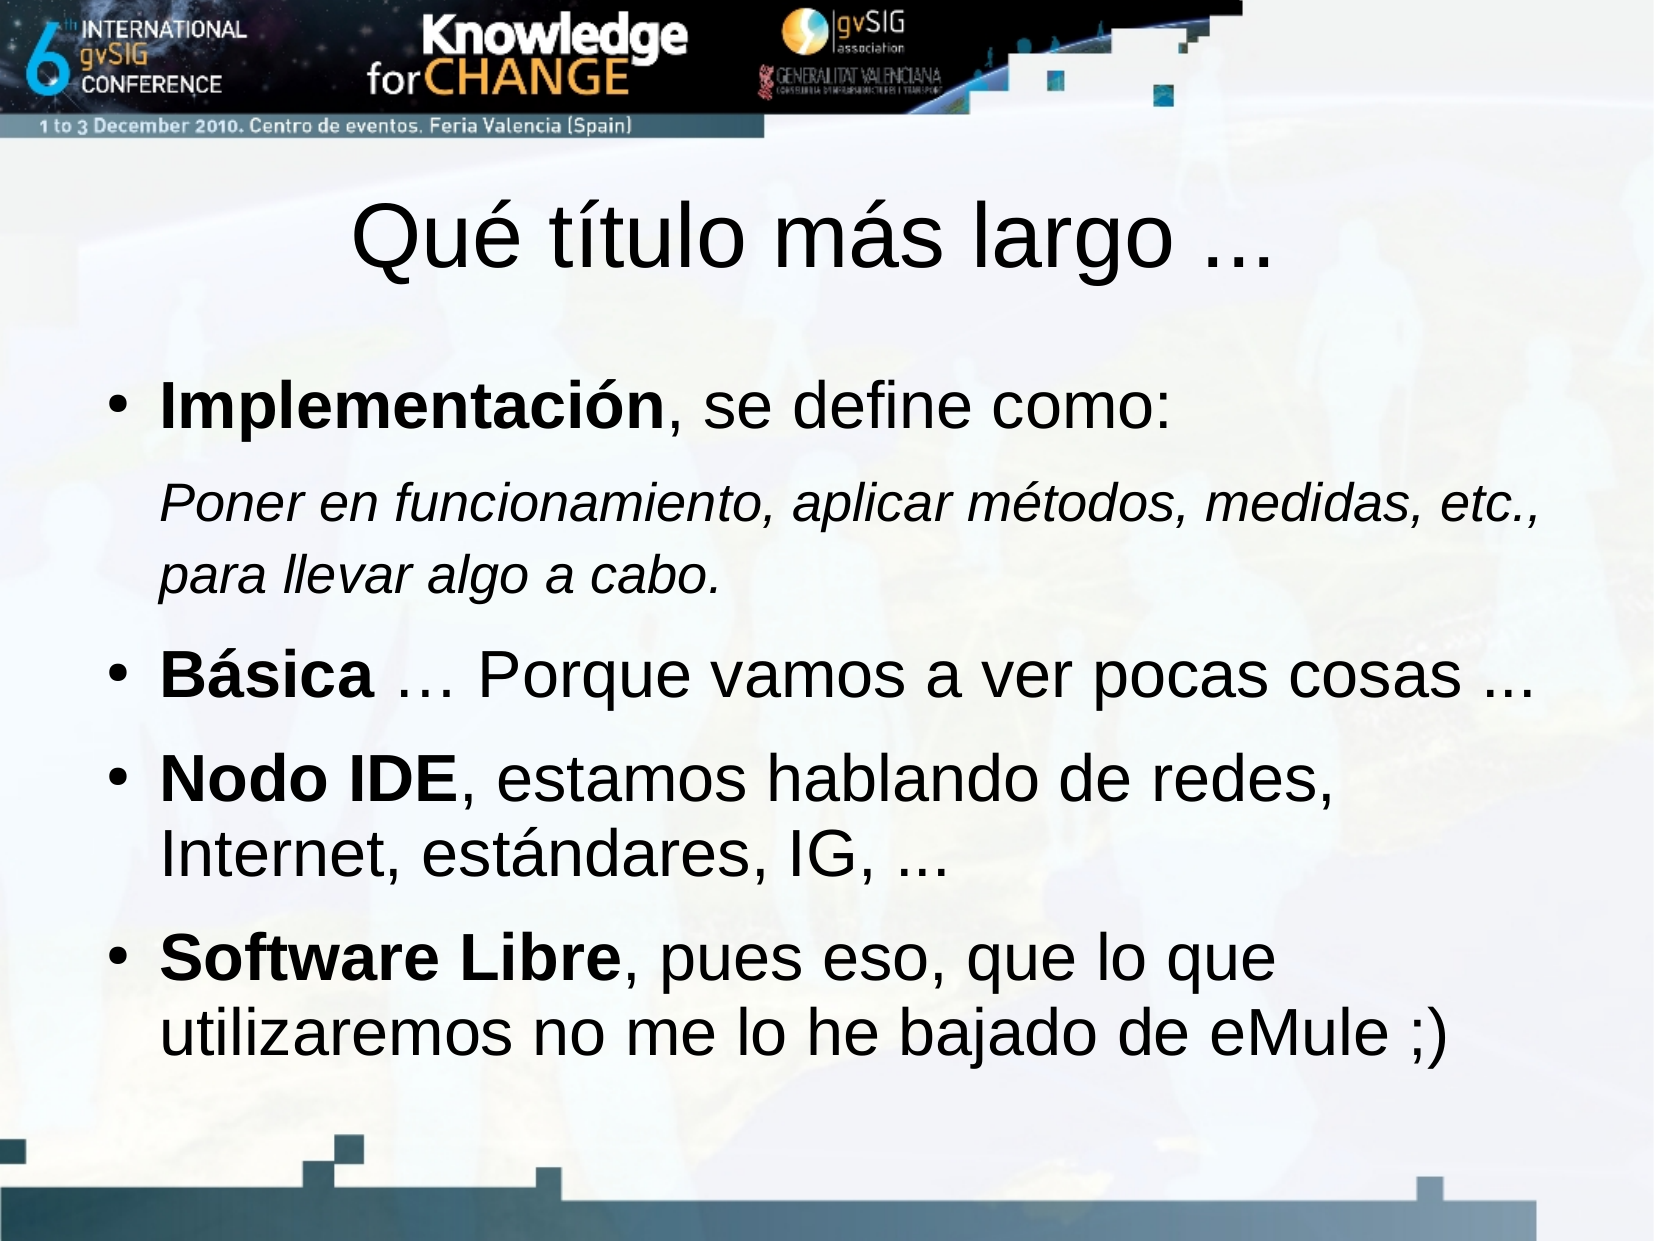

# Qué título más largo ...
Implementación, se define como:
Poner en funcionamiento, aplicar métodos, medidas, etc., para llevar algo a cabo.
Básica … Porque vamos a ver pocas cosas ...
Nodo IDE, estamos hablando de redes, Internet, estándares, IG, ...
Software Libre, pues eso, que lo que utilizaremos no me lo he bajado de eMule ;)